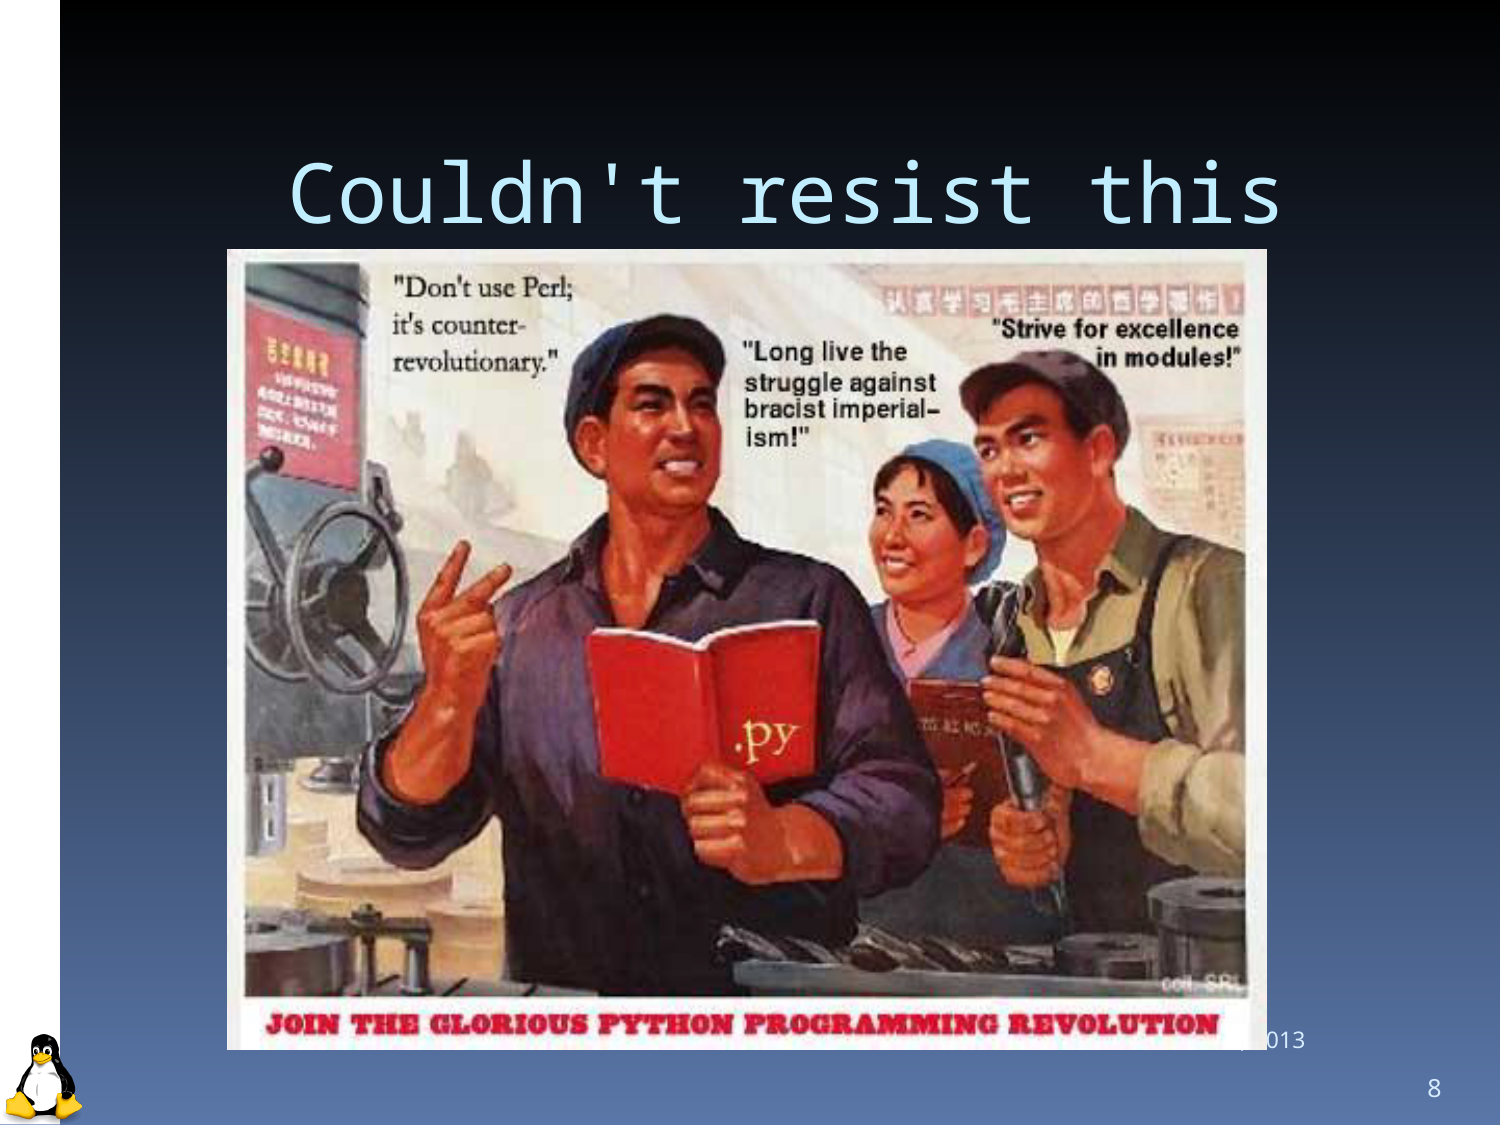

# Couldn't resist this
December 18, 2013
8